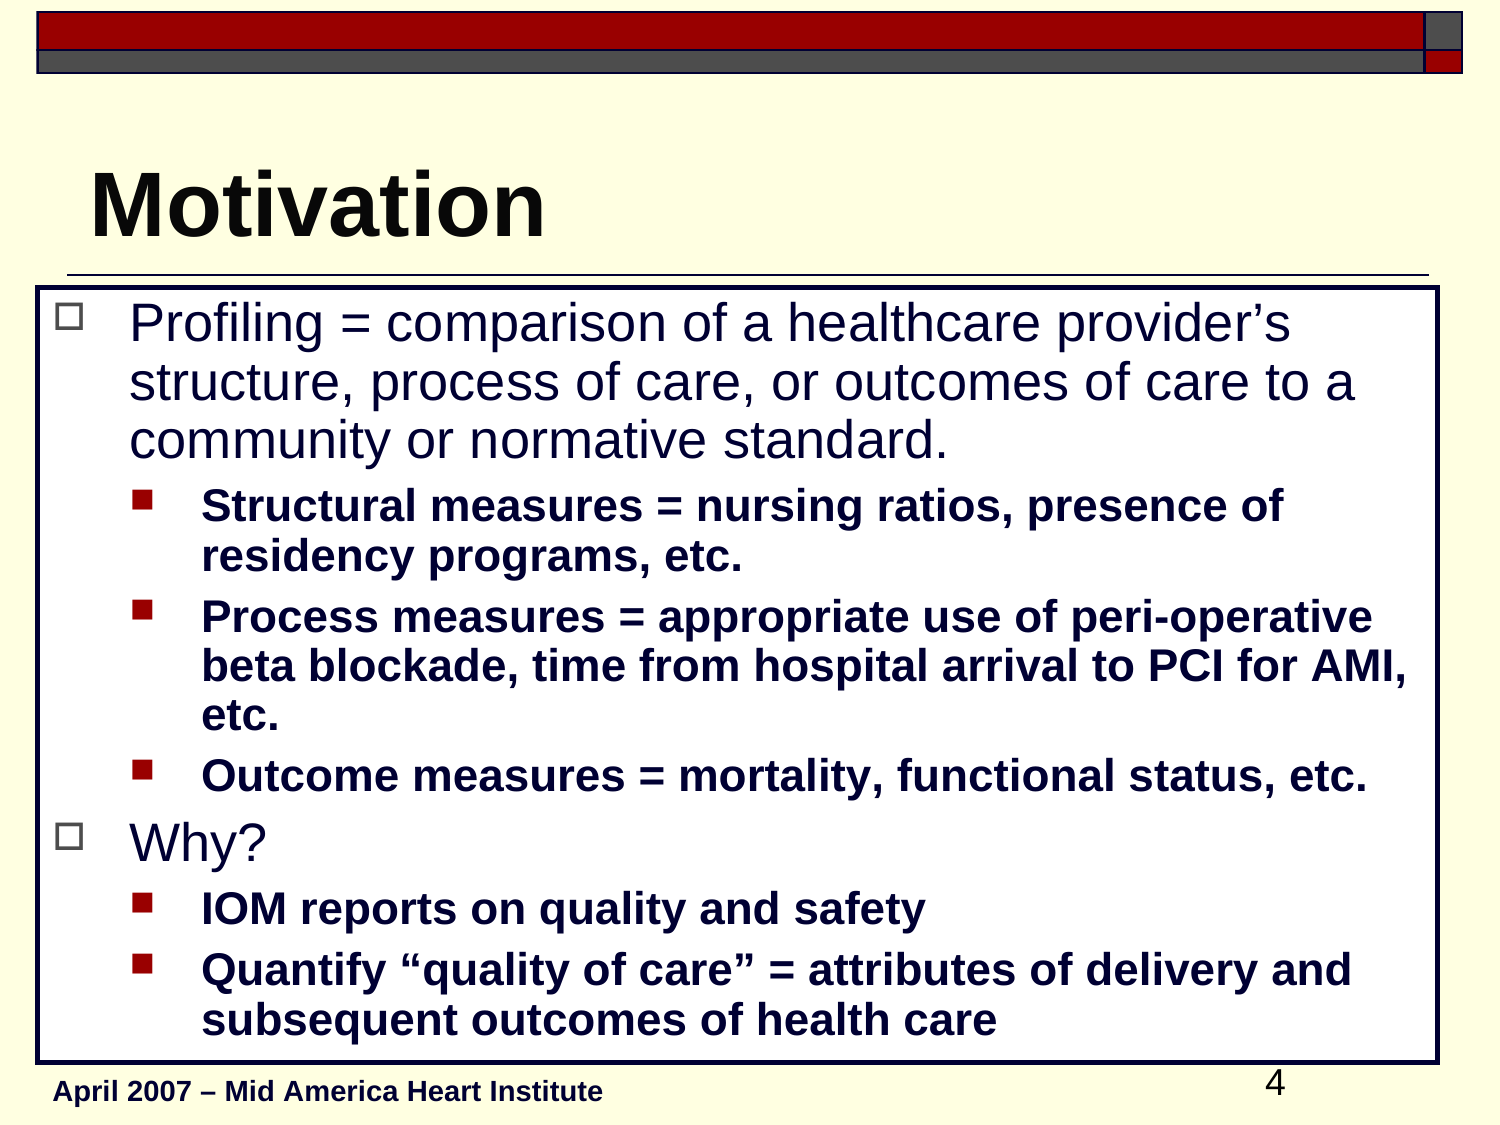

# Motivation
Profiling = comparison of a healthcare provider’s structure, process of care, or outcomes of care to a community or normative standard.
Structural measures = nursing ratios, presence of residency programs, etc.
Process measures = appropriate use of peri-operative beta blockade, time from hospital arrival to PCI for AMI, etc.
Outcome measures = mortality, functional status, etc.
Why?
IOM reports on quality and safety
Quantify “quality of care” = attributes of delivery and subsequent outcomes of health care
4